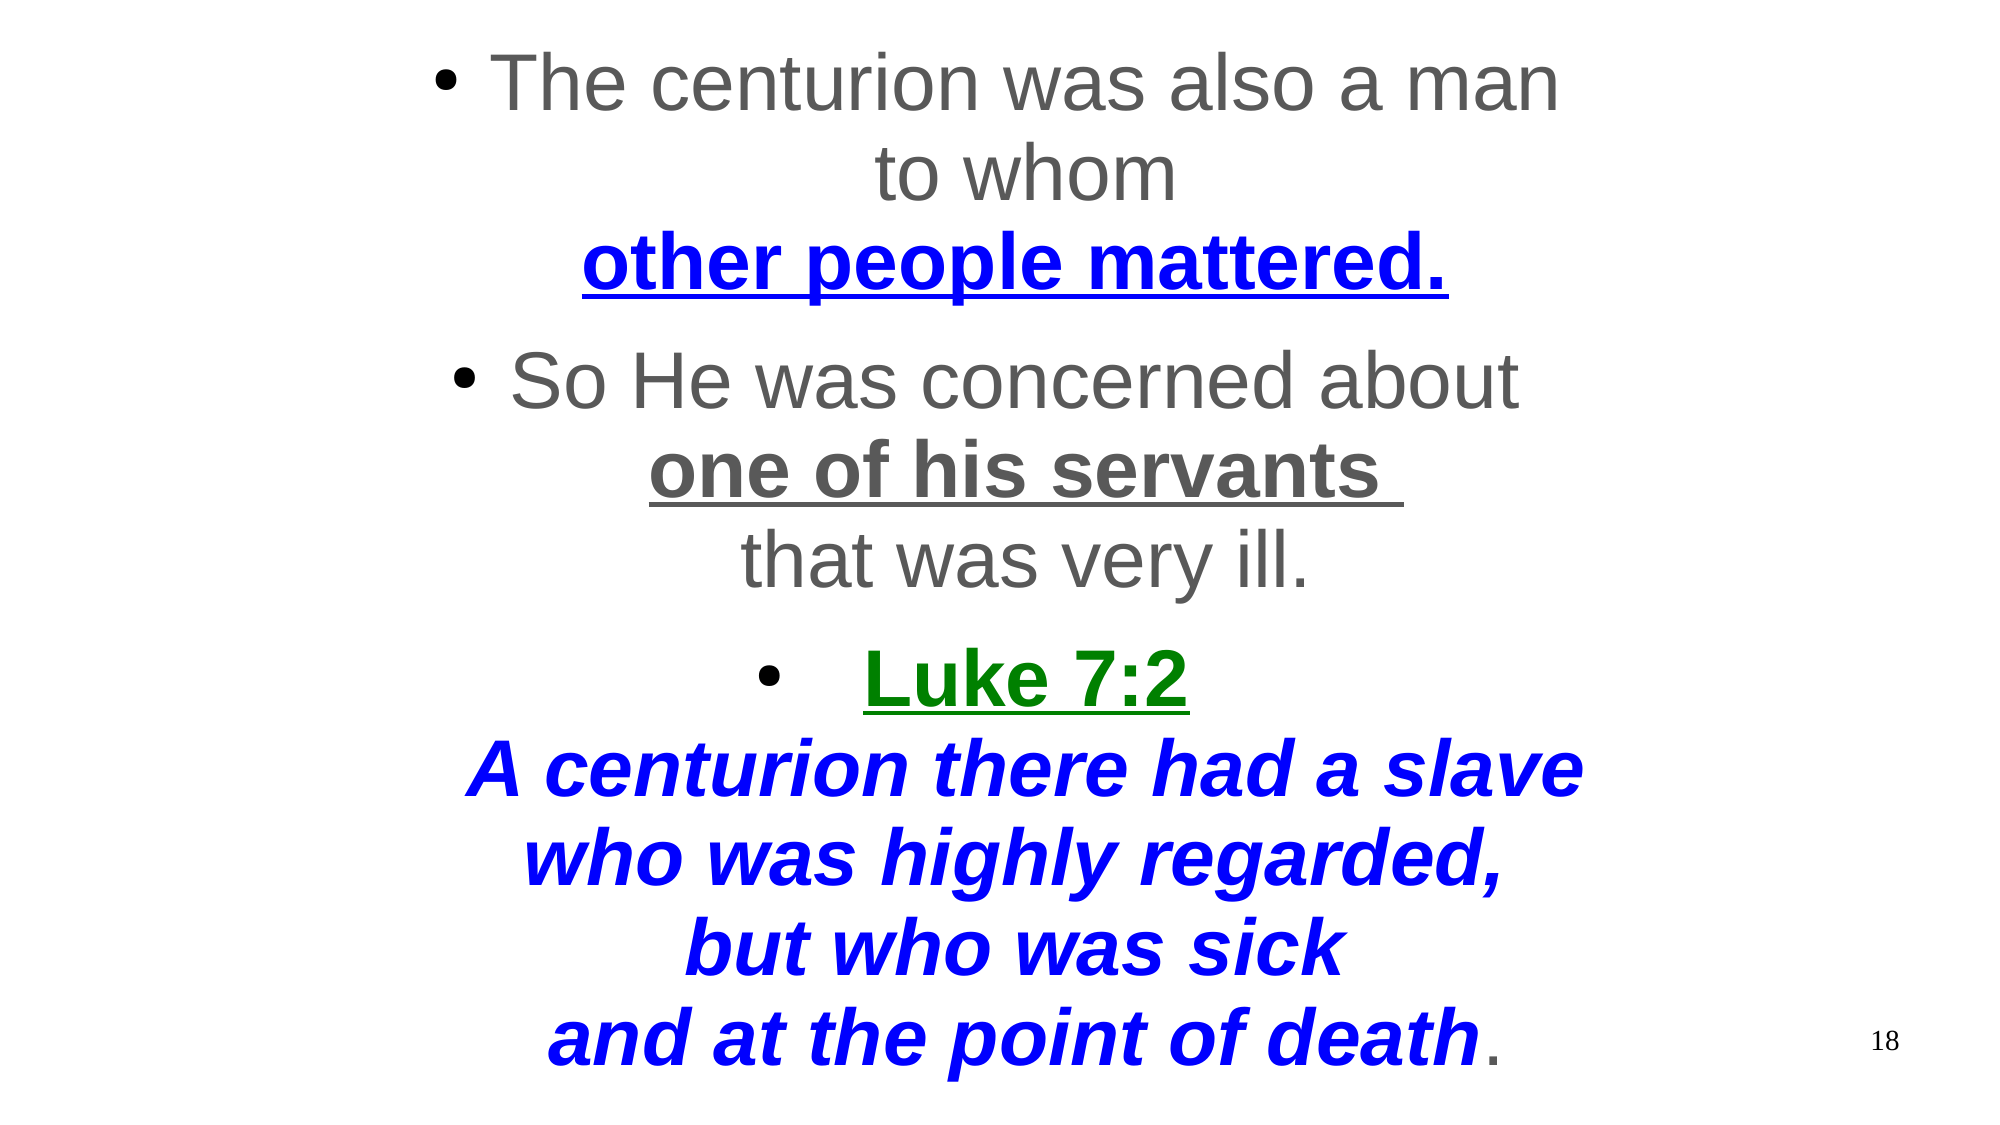

# The centurion was also a man to whom other people mattered.
So He was concerned about
one of his servants
that was very ill.
 Luke 7:2 
 A centurion there had a slave
who was highly regarded,
but who was sick
and at the point of death.
18